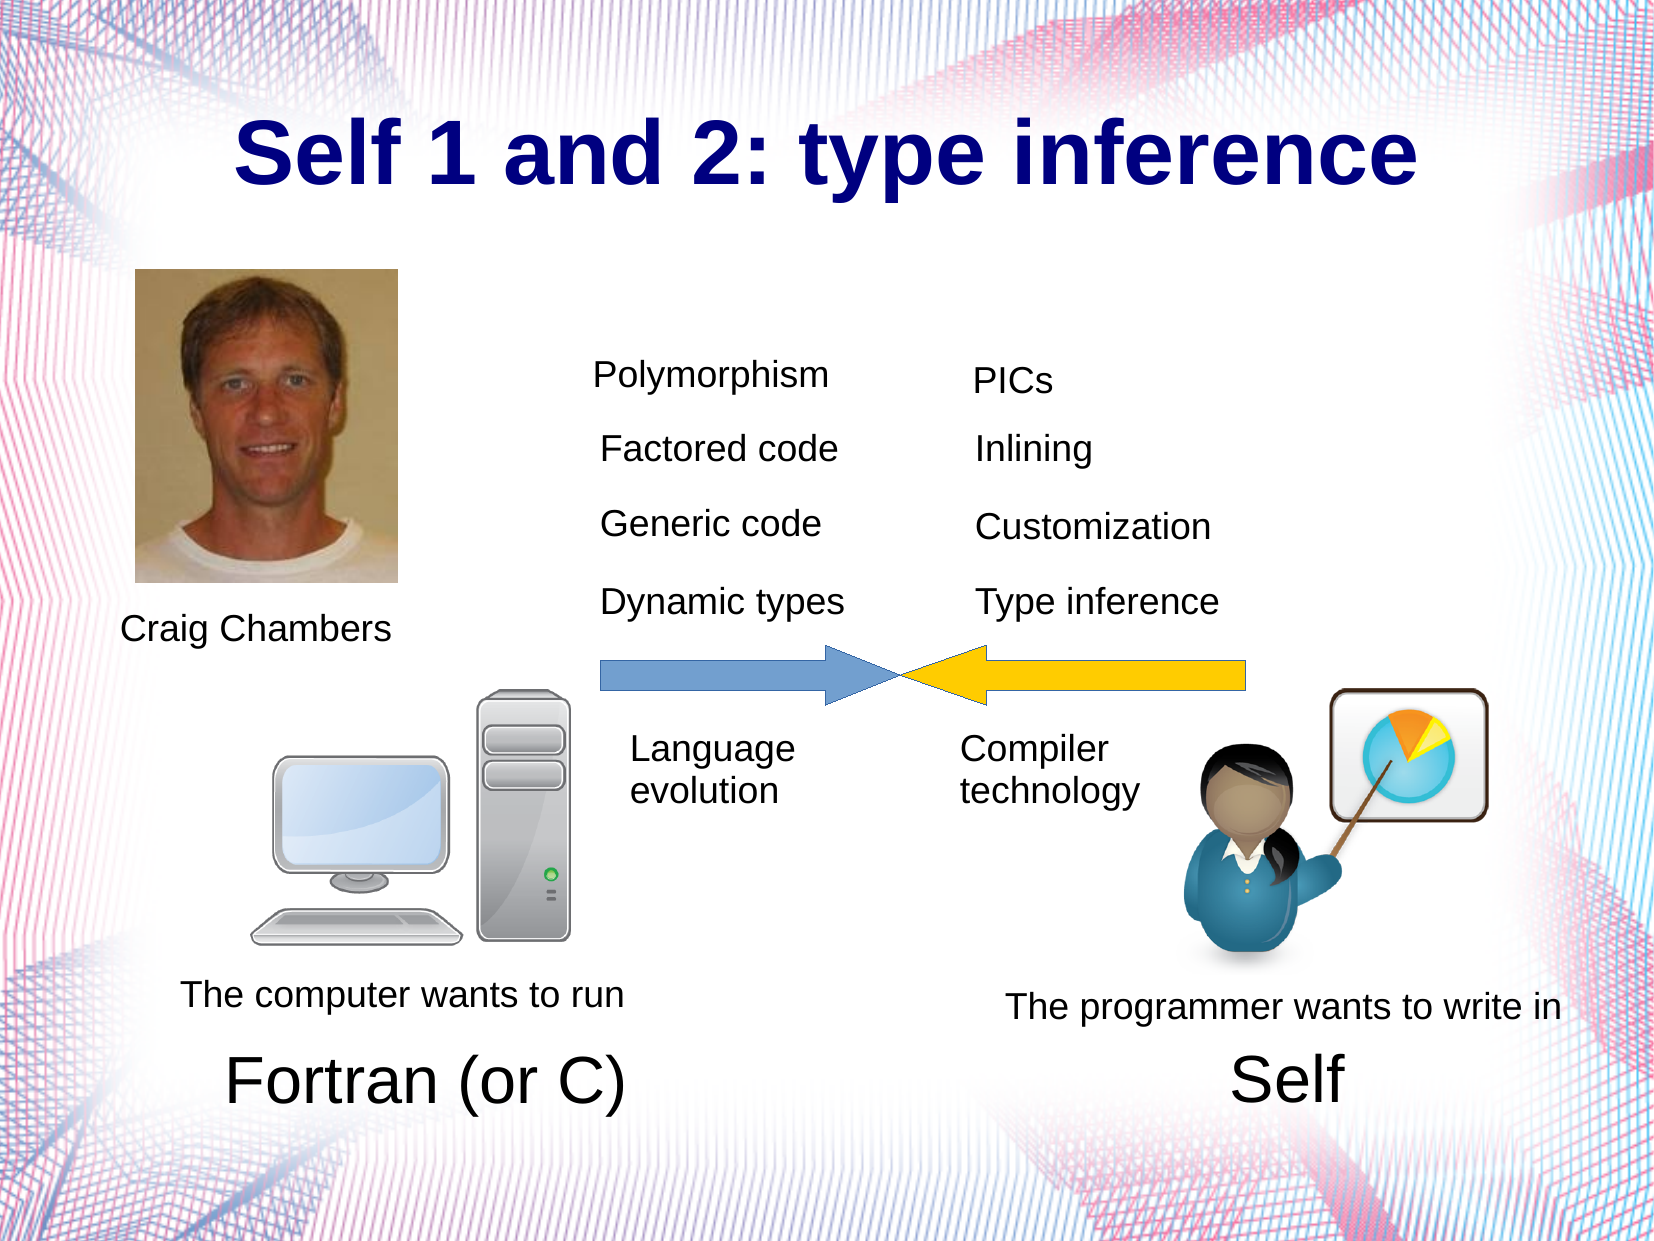

# Self 1 and 2: type inference
Polymorphism
PICs
Factored code
Inlining
Generic code
Customization
Dynamic types
Type inference
Craig Chambers
Language evolution
Compiler technology
The computer wants to run
The programmer wants to write in
Self
Fortran (or C)